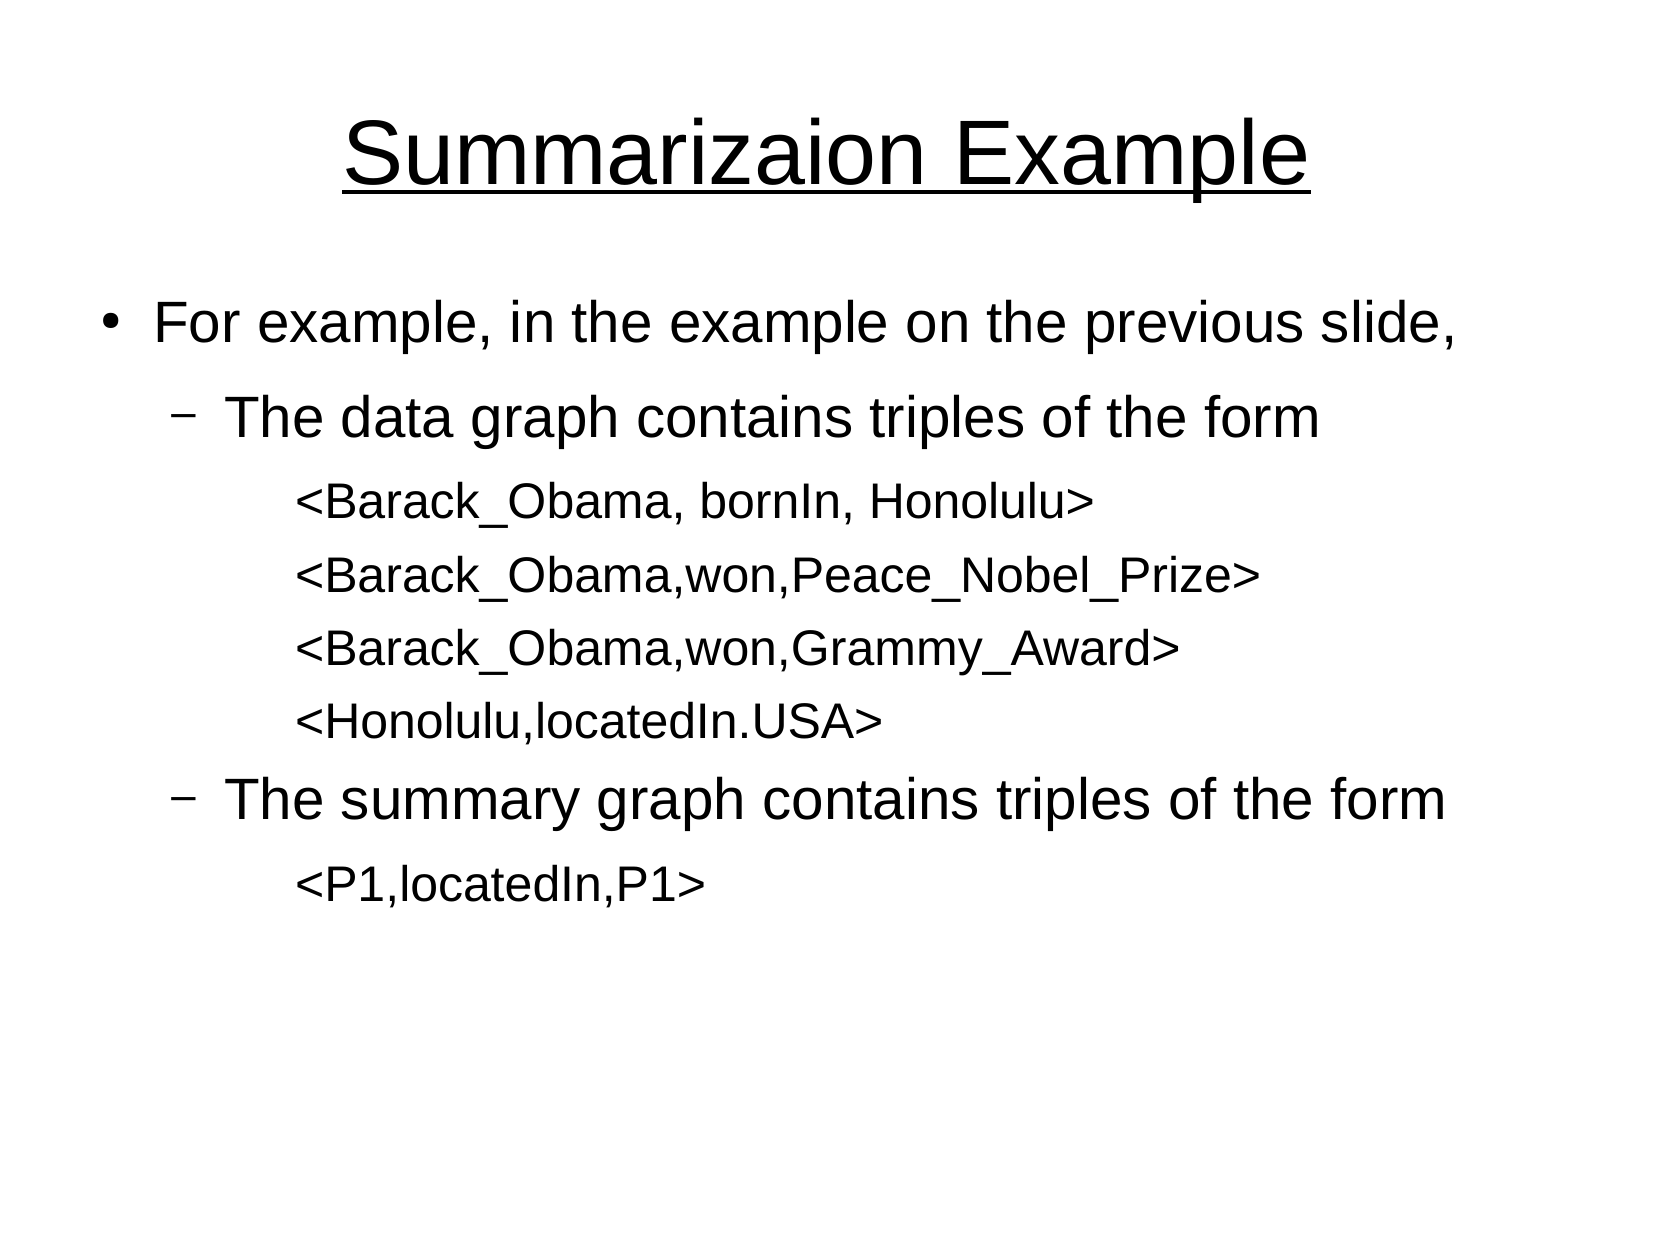

# Summarizaion Example
For example, in the example on the previous slide,
The data graph contains triples of the form
<Barack_Obama, bornIn, Honolulu>
<Barack_Obama,won,Peace_Nobel_Prize>
<Barack_Obama,won,Grammy_Award>
<Honolulu,locatedIn.USA>
The summary graph contains triples of the form
<P1,locatedIn,P1>